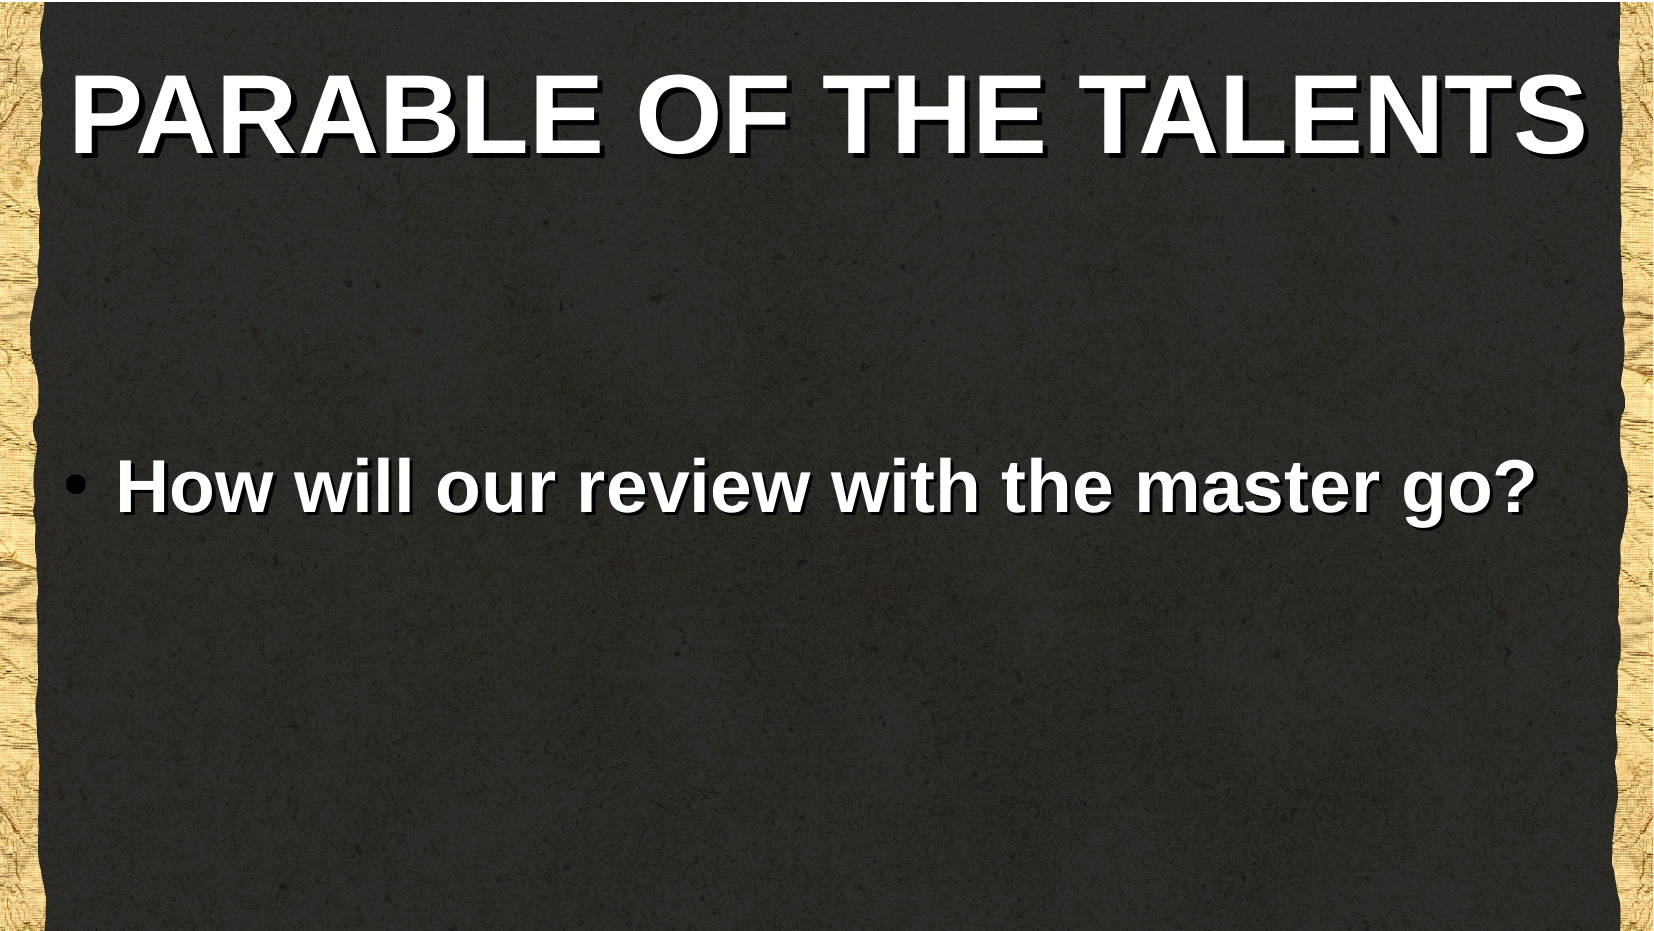

# PARABLE OF THE TALENTS
How will our review with the master go?